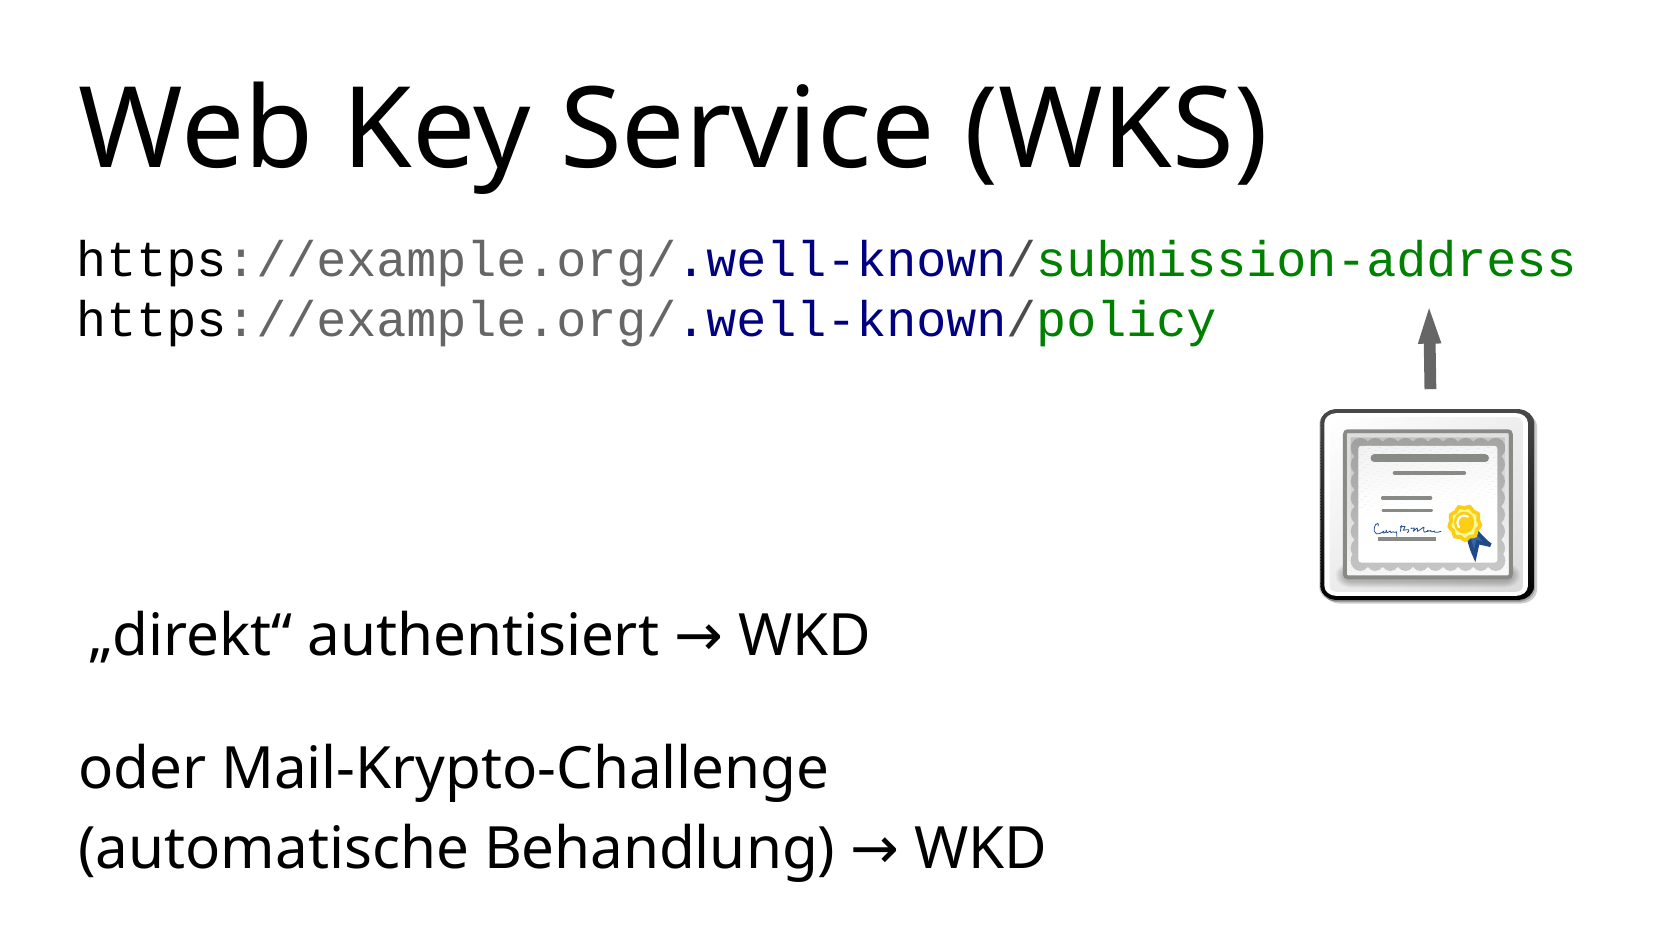

Web Key Service (WKS)
https://example.org/.well-known/submission-address
https://example.org/.well-known/policy
„direkt“ authentisiert → WKD
oder Mail-Krypto-Challenge
(automatische Behandlung) → WKD